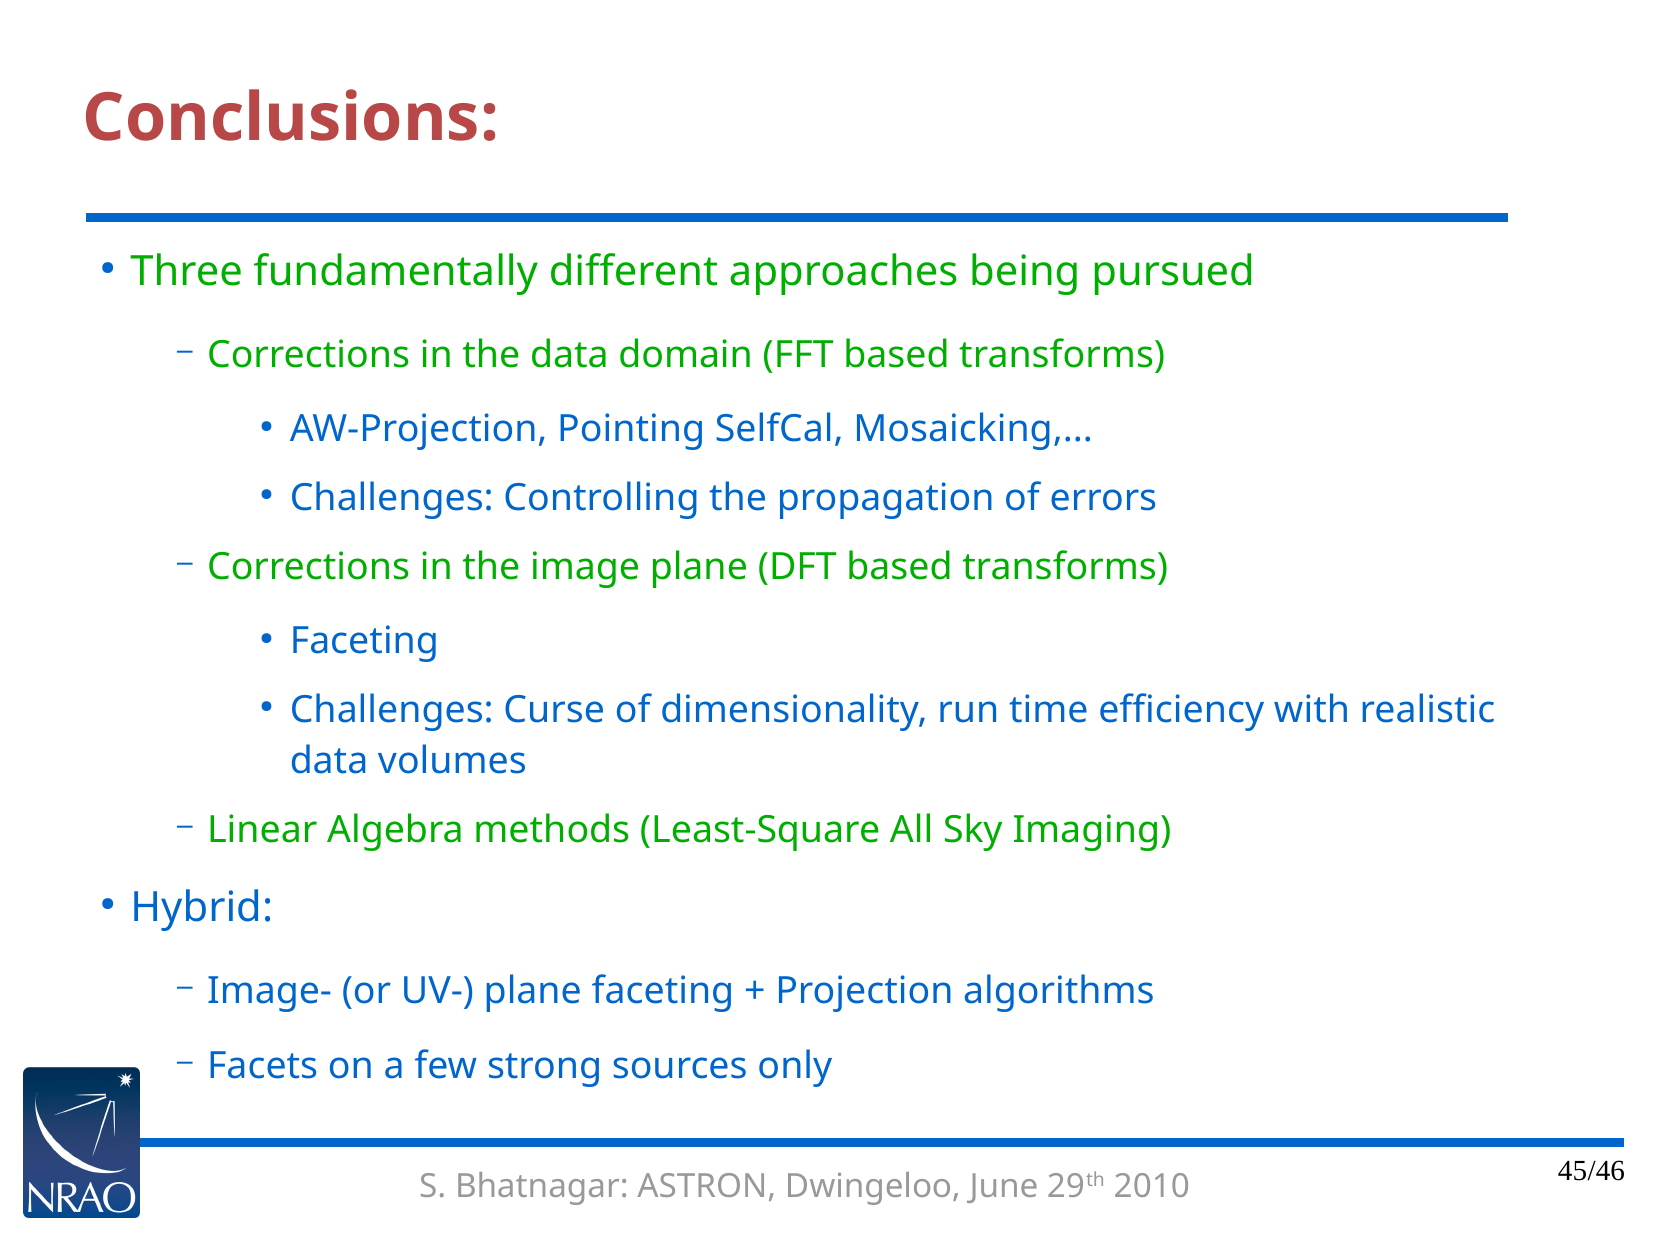

# Conclusions:
Three fundamentally different approaches being pursued
Corrections in the data domain (FFT based transforms)
AW-Projection, Pointing SelfCal, Mosaicking,...
Challenges: Controlling the propagation of errors
Corrections in the image plane (DFT based transforms)
Faceting
Challenges: Curse of dimensionality, run time efficiency with realistic data volumes
Linear Algebra methods (Least-Square All Sky Imaging)
Hybrid:
Image- (or UV-) plane faceting + Projection algorithms
Facets on a few strong sources only
45